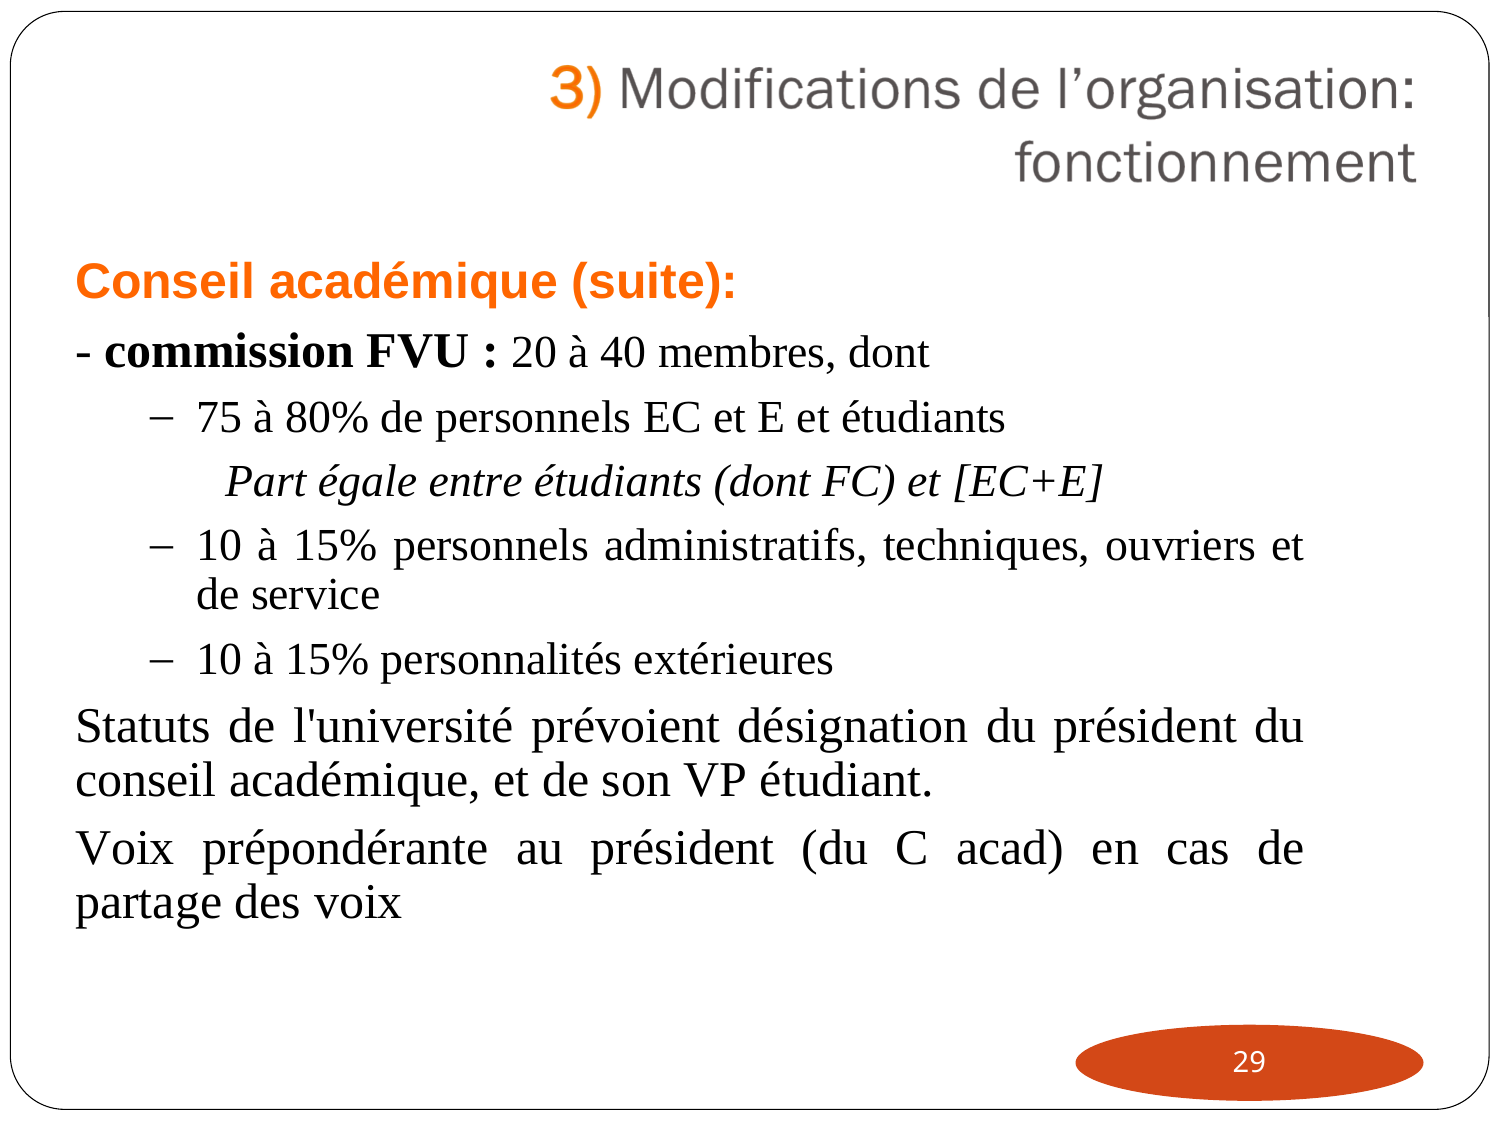

Conseil académique (suite):
- commission FVU : 20 à 40 membres, dont
75 à 80% de personnels EC et E et étudiants
Part égale entre étudiants (dont FC) et [EC+E]
10 à 15% personnels administratifs, techniques, ouvriers et de service
10 à 15% personnalités extérieures
Statuts de l'université prévoient désignation du président du conseil académique, et de son VP étudiant.
Voix prépondérante au président (du C acad) en cas de partage des voix